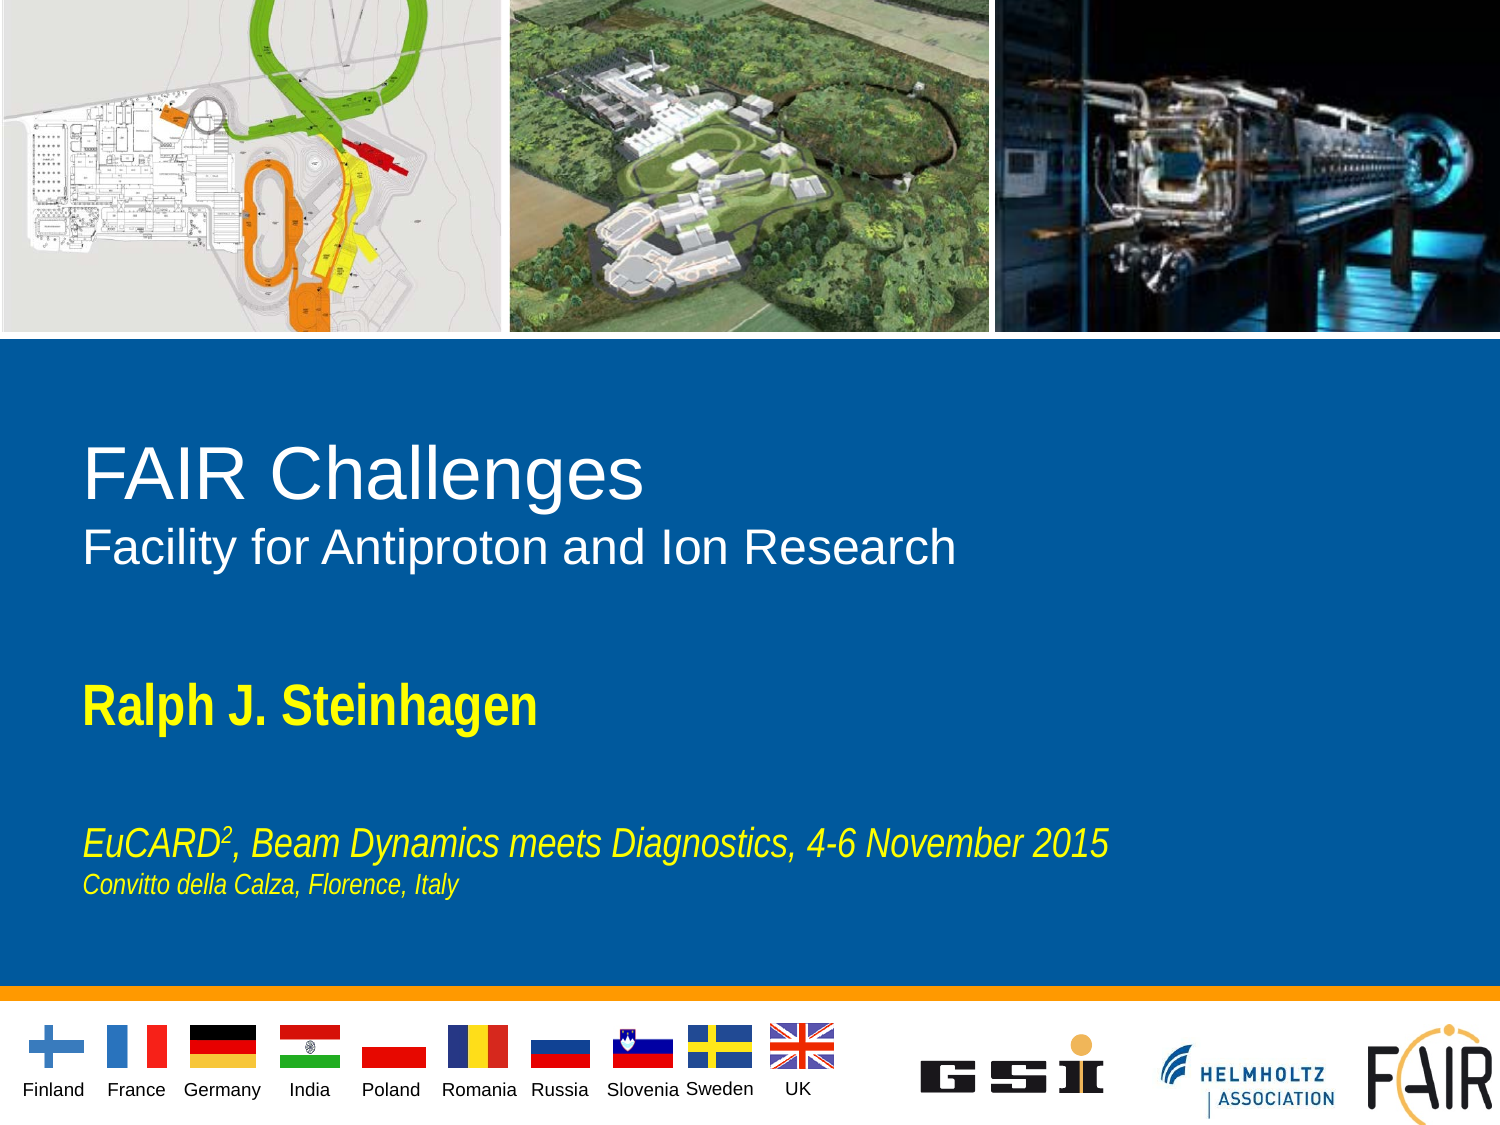

FAIR Challenges
Facility for Antiproton and Ion Research
Ralph J. Steinhagen
EuCARD2, Beam Dynamics meets Diagnostics, 4-6 November 2015
Convitto della Calza, Florence, Italy
UK
Sweden
Slovenia
Finland
Russia
France
Germany
India
Poland
Romania